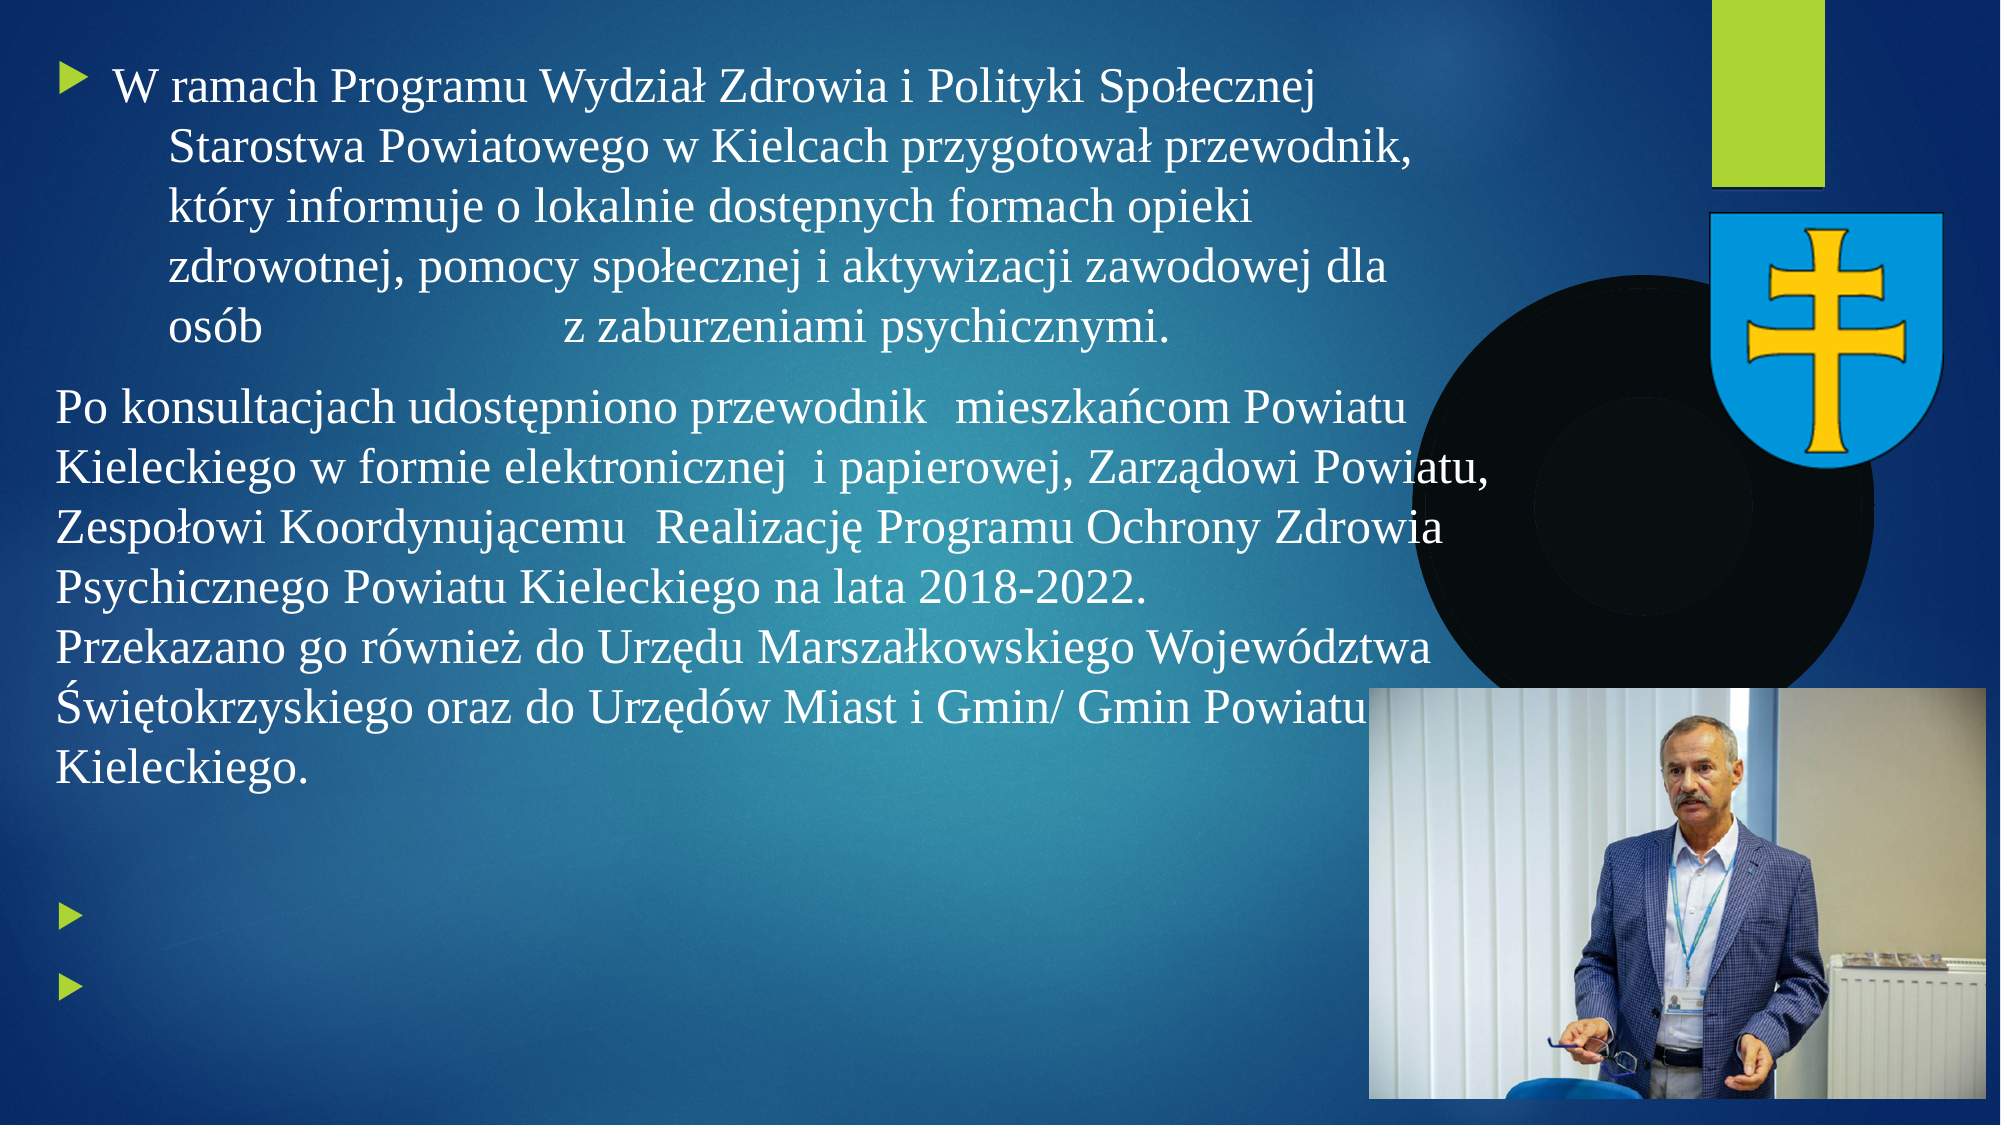

# W ramach Programu Wydział Zdrowia i Polityki Społecznej Starostwa Powiatowego w Kielcach przygotował przewodnik, który informuje o lokalnie dostępnych formach opieki zdrowotnej, pomocy społecznej i aktywizacji zawodowej dla osób z zaburzeniami psychicznymi.
Po konsultacjach udostępniono przewodnik 	mieszkańcom Powiatu Kieleckiego w formie elektronicznej i papierowej, Zarządowi Powiatu, Zespołowi Koordynującemu 	Realizację Programu Ochrony Zdrowia Psychicznego Powiatu Kieleckiego na lata 2018-2022. Przekazano go również do Urzędu Marszałkowskiego Województwa Świętokrzyskiego oraz do Urzędów Miast i Gmin/ Gmin Powiatu Kieleckiego.